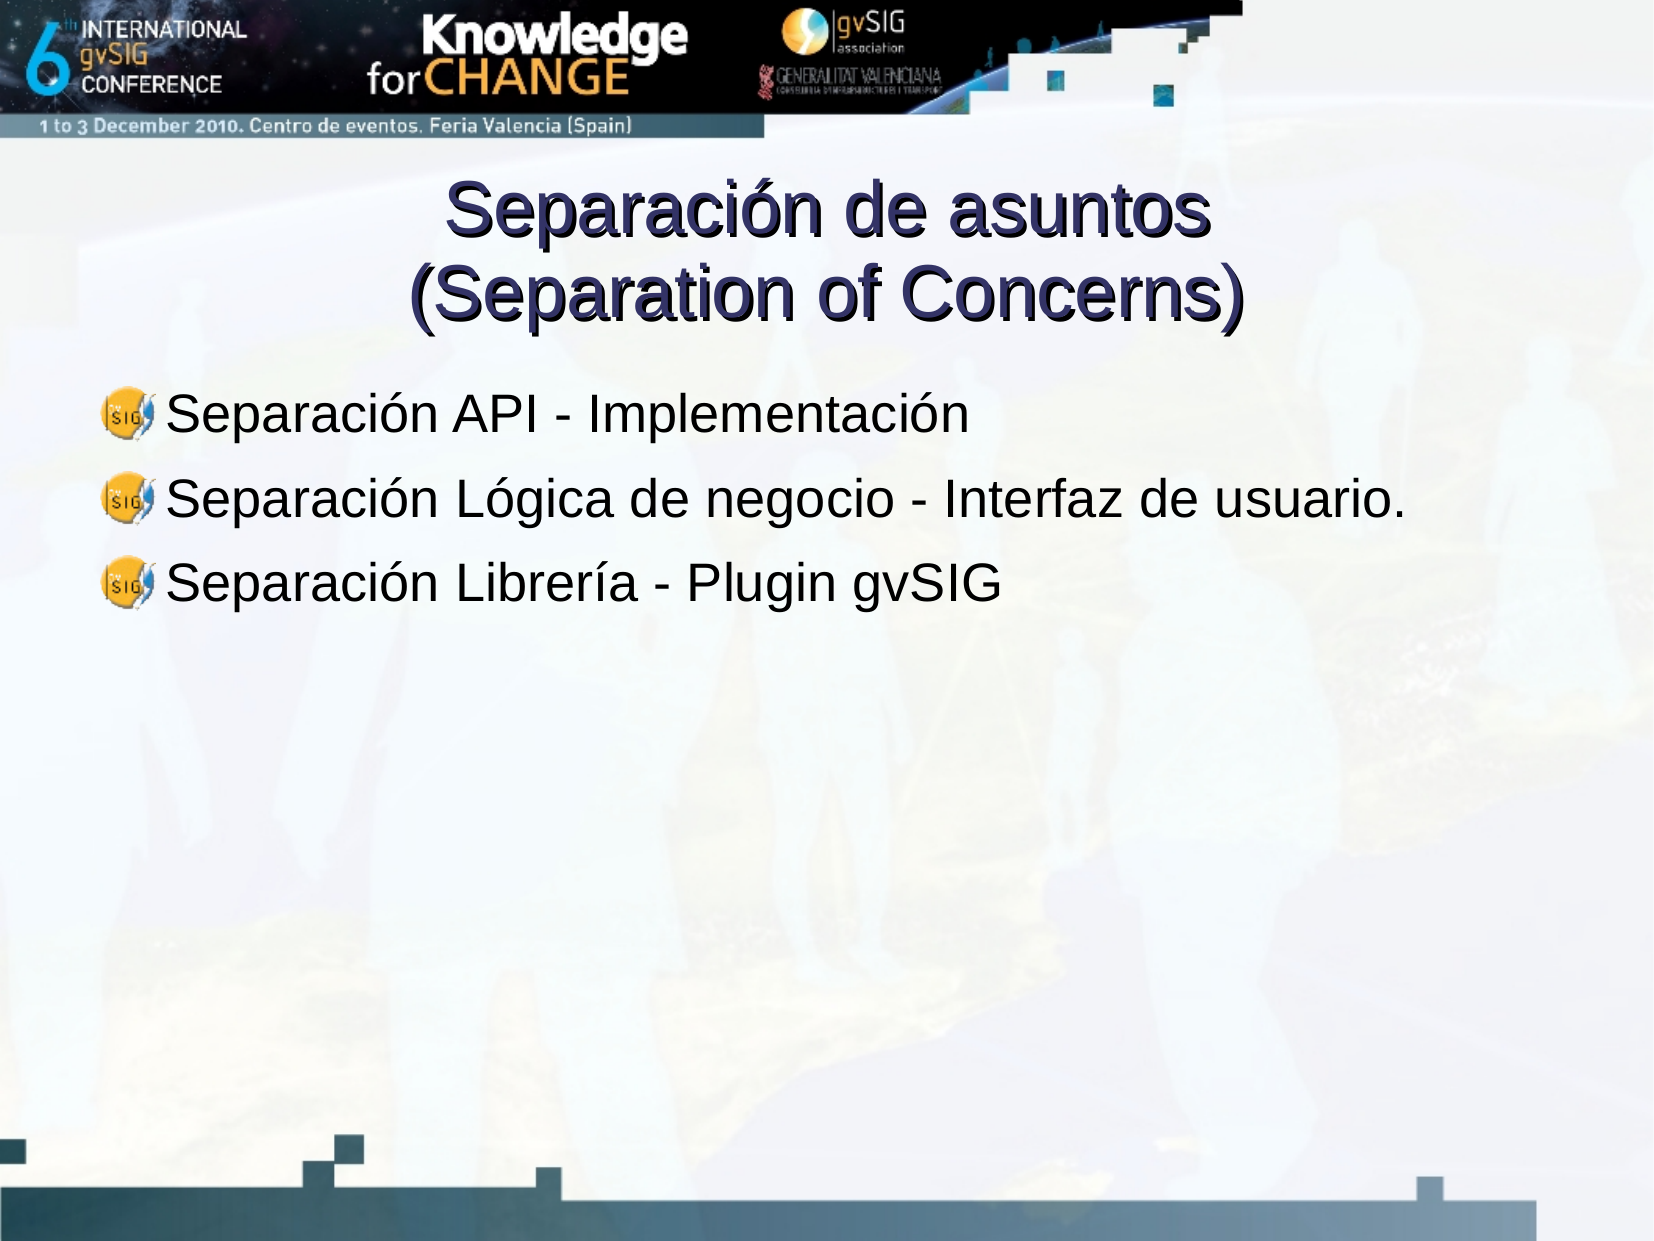

# Separación de asuntos (Separation of Concerns)
Separación API - Implementación
Separación Lógica de negocio - Interfaz de usuario.
Separación Librería - Plugin gvSIG